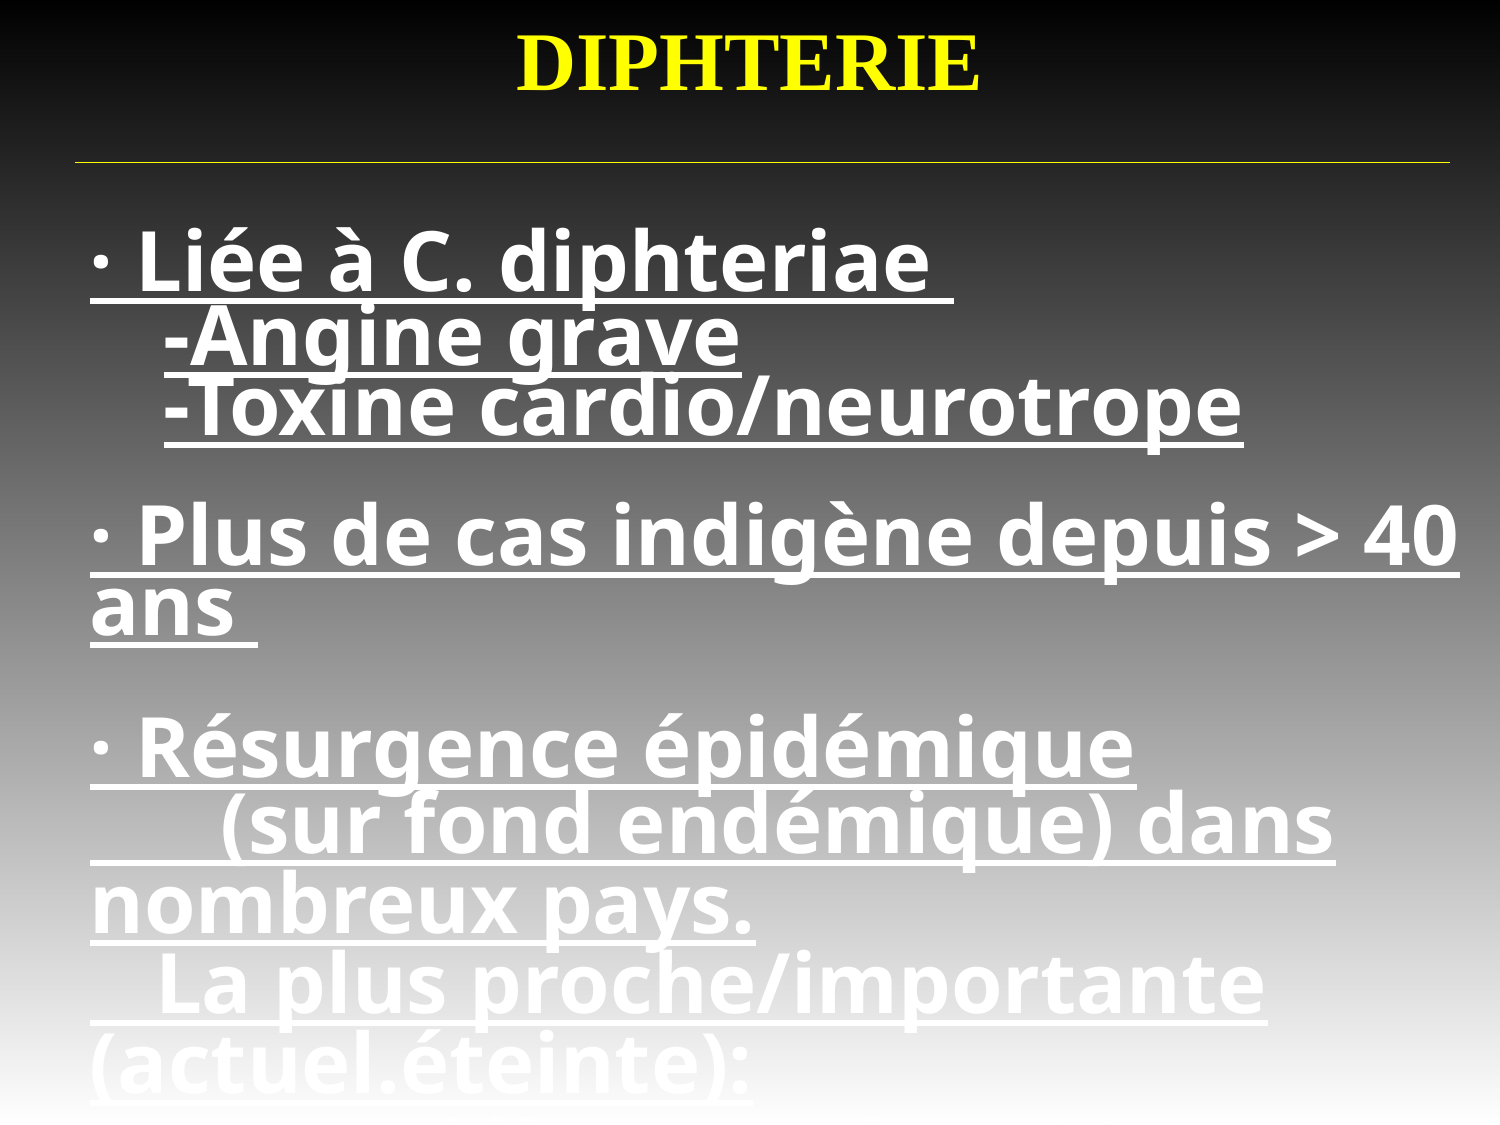

# DIPHTERIE
· Liée à C. diphteriae
	-Angine grave
	-Toxine cardio/neurotrope
· Plus de cas indigène depuis > 40 ans
· Résurgence épidémique
 (sur fond endémique) dans nombreux pays.
 La plus proche/importante (actuel.éteinte):
 au début années  ’90 ,
		ex-URSS (Ukraine, Bellarusse, Russie)
 Vaccin « diphtérie » isolé non disponible en 	Belgique; tj couplé tétanos, tétanos-polio ou 			tétanos-coqueluche (+/- polio)